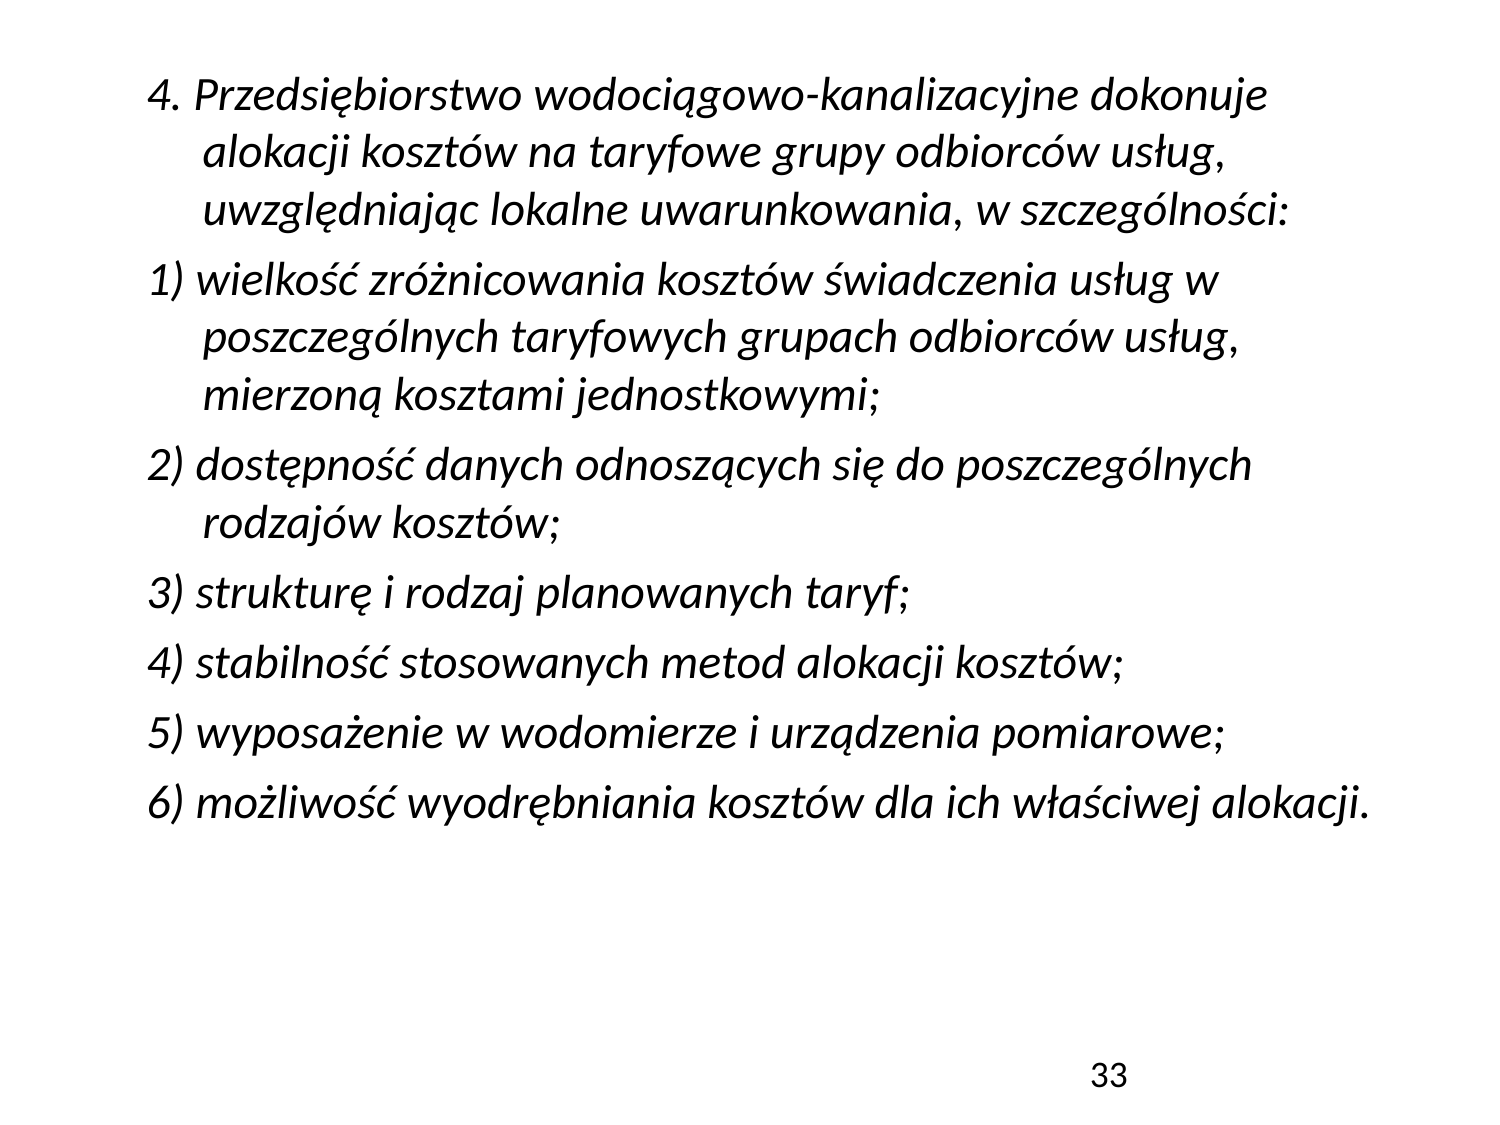

#
4. Przedsiębiorstwo wodociągowo-kanalizacyjne dokonuje alokacji kosztów na taryfowe grupy odbiorców usług, uwzględniając lokalne uwarunkowania, w szczególności:
1) wielkość zróżnicowania kosztów świadczenia usług w poszczególnych taryfowych grupach odbiorców usług, mierzoną kosztami jednostkowymi;
2) dostępność danych odnoszących się do poszczególnych rodzajów kosztów;
3) strukturę i rodzaj planowanych taryf;
4) stabilność stosowanych metod alokacji kosztów;
5) wyposażenie w wodomierze i urządzenia pomiarowe;
6) możliwość wyodrębniania kosztów dla ich właściwej alokacji.